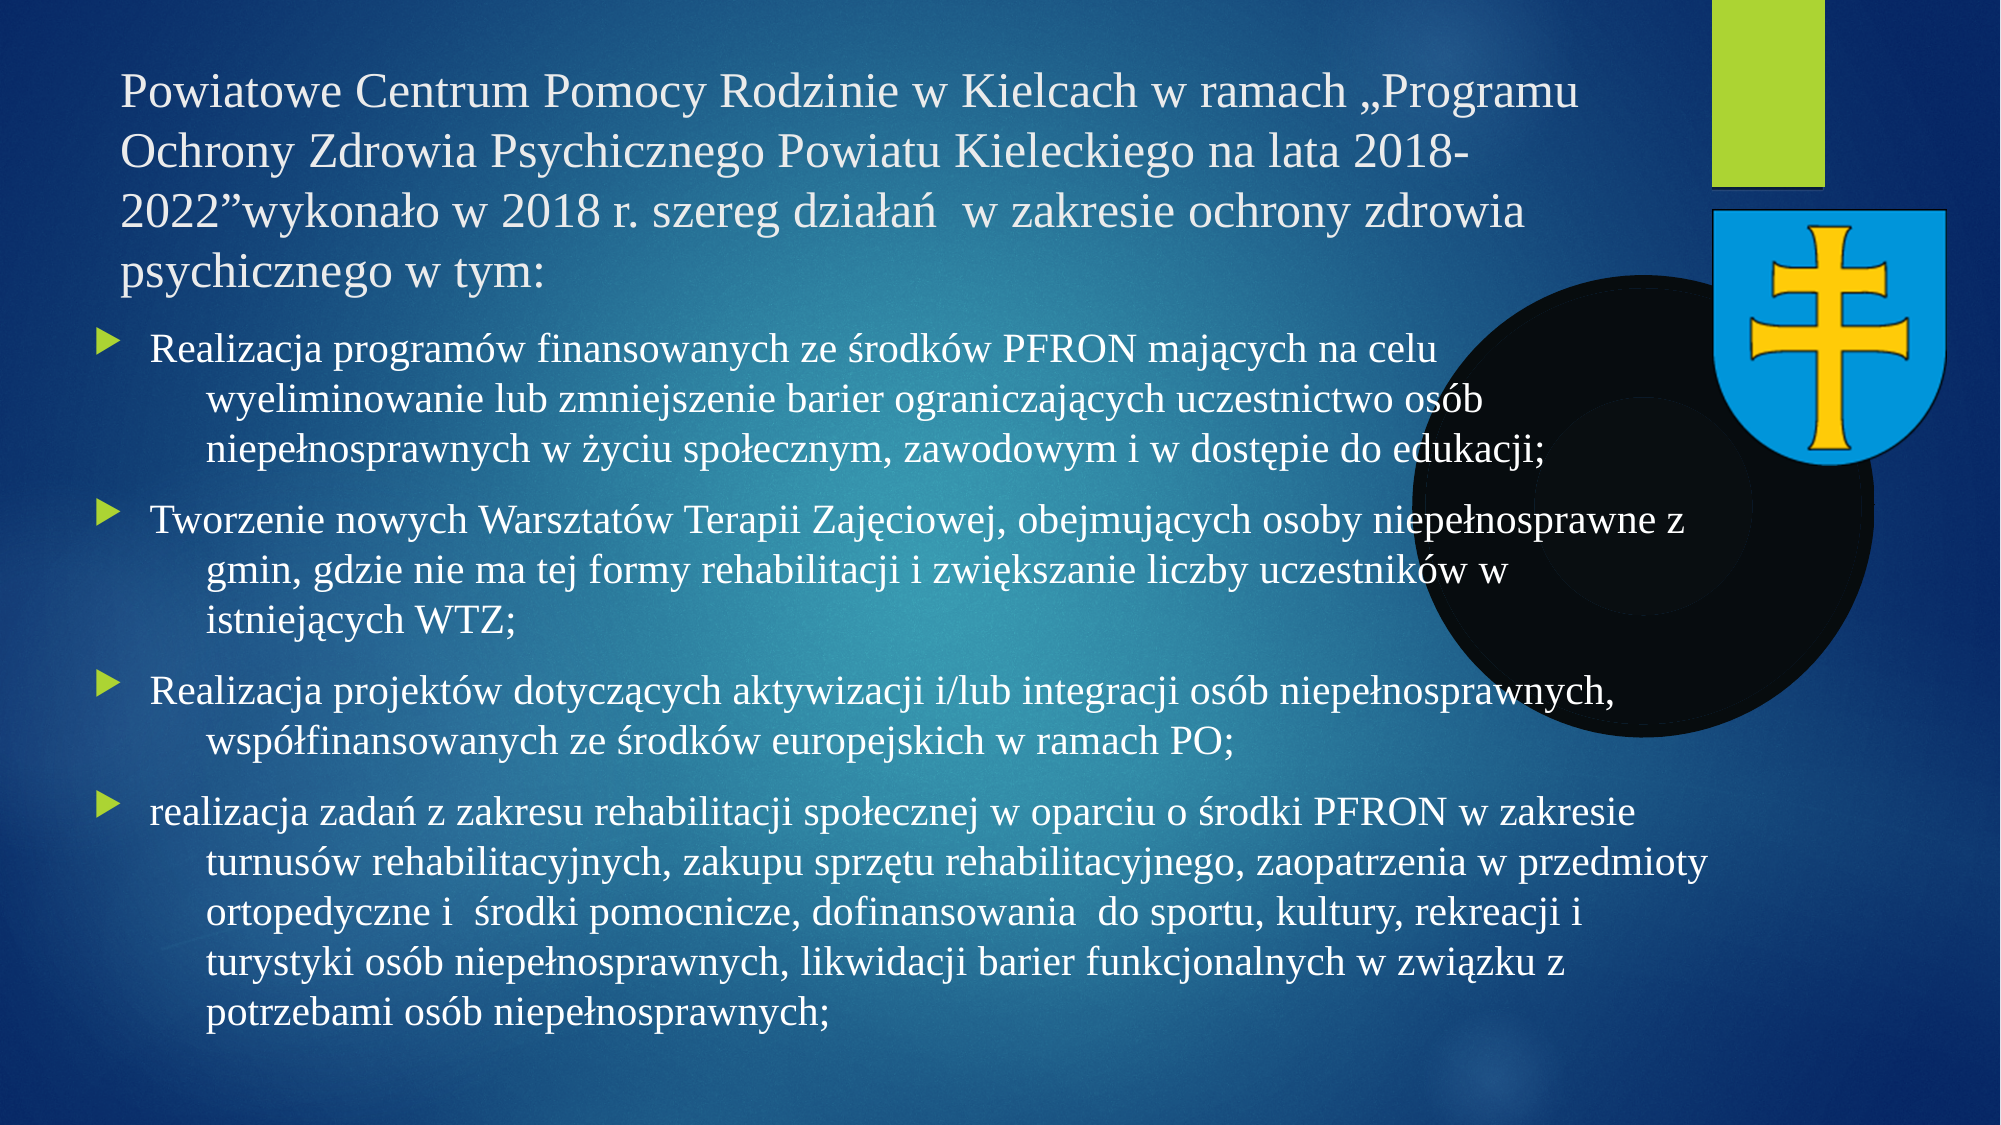

# Powiatowe Centrum Pomocy Rodzinie w Kielcach w ramach „Programu Ochrony Zdrowia Psychicznego Powiatu Kieleckiego na lata 2018-2022”wykonało w 2018 r. szereg działań w zakresie ochrony zdrowia psychicznego w tym:
Realizacja programów finansowanych ze środków PFRON mających na celu wyeliminowanie lub zmniejszenie barier ograniczających uczestnictwo osób niepełnosprawnych w życiu społecznym, zawodowym i w dostępie do edukacji;
Tworzenie nowych Warsztatów Terapii Zajęciowej, obejmujących osoby niepełnosprawne z gmin, gdzie nie ma tej formy rehabilitacji i zwiększanie liczby uczestników w istniejących WTZ;
Realizacja projektów dotyczących aktywizacji i/lub integracji osób niepełnosprawnych, współfinansowanych ze środków europejskich w ramach PO;
realizacja zadań z zakresu rehabilitacji społecznej w oparciu o środki PFRON w zakresie turnusów rehabilitacyjnych, zakupu sprzętu rehabilitacyjnego, zaopatrzenia w przedmioty ortopedyczne i środki pomocnicze, dofinansowania do sportu, kultury, rekreacji i turystyki osób niepełnosprawnych, likwidacji barier funkcjonalnych w związku z potrzebami osób niepełnosprawnych;